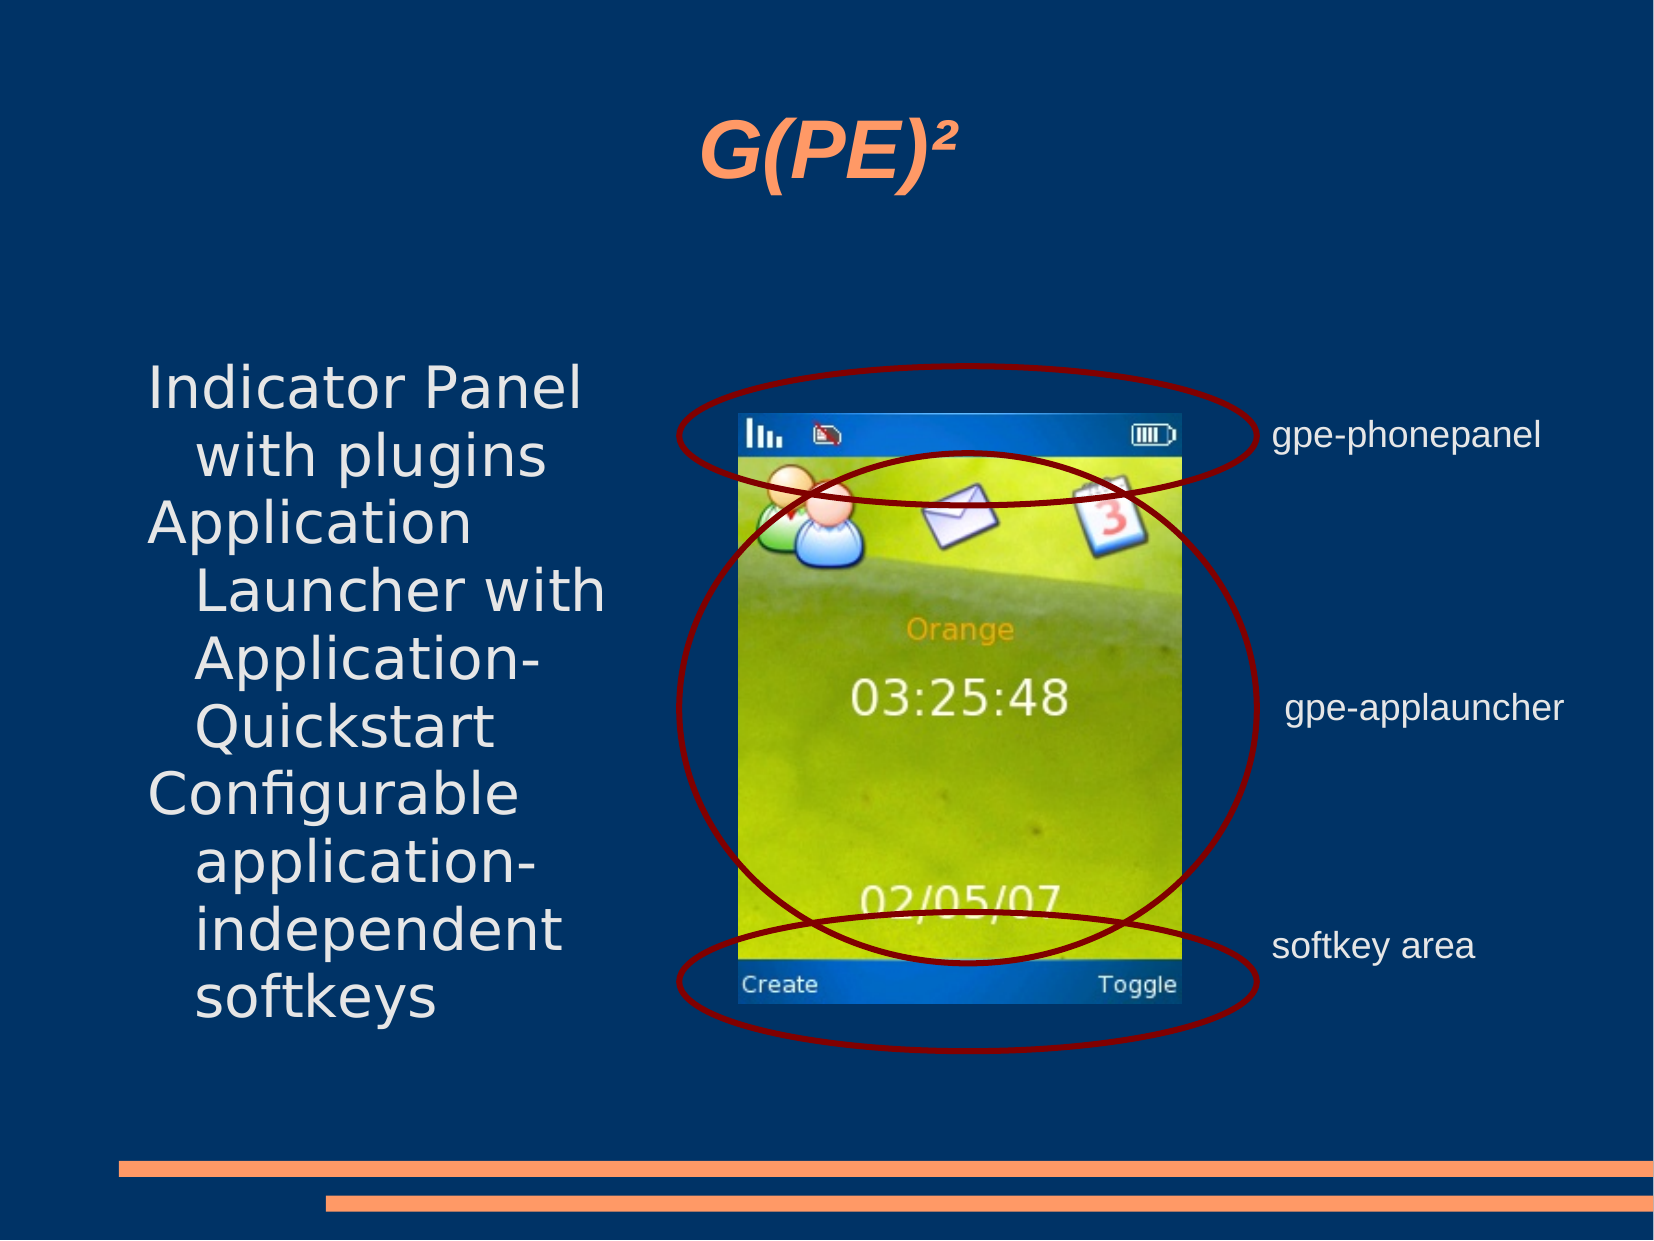

# G(PE)²
Indicator Panel with plugins
Application Launcher with Application-
Quickstart
Configurable
application-
independent
softkeys
gpe-phonepanel
gpe-applauncher
softkey area